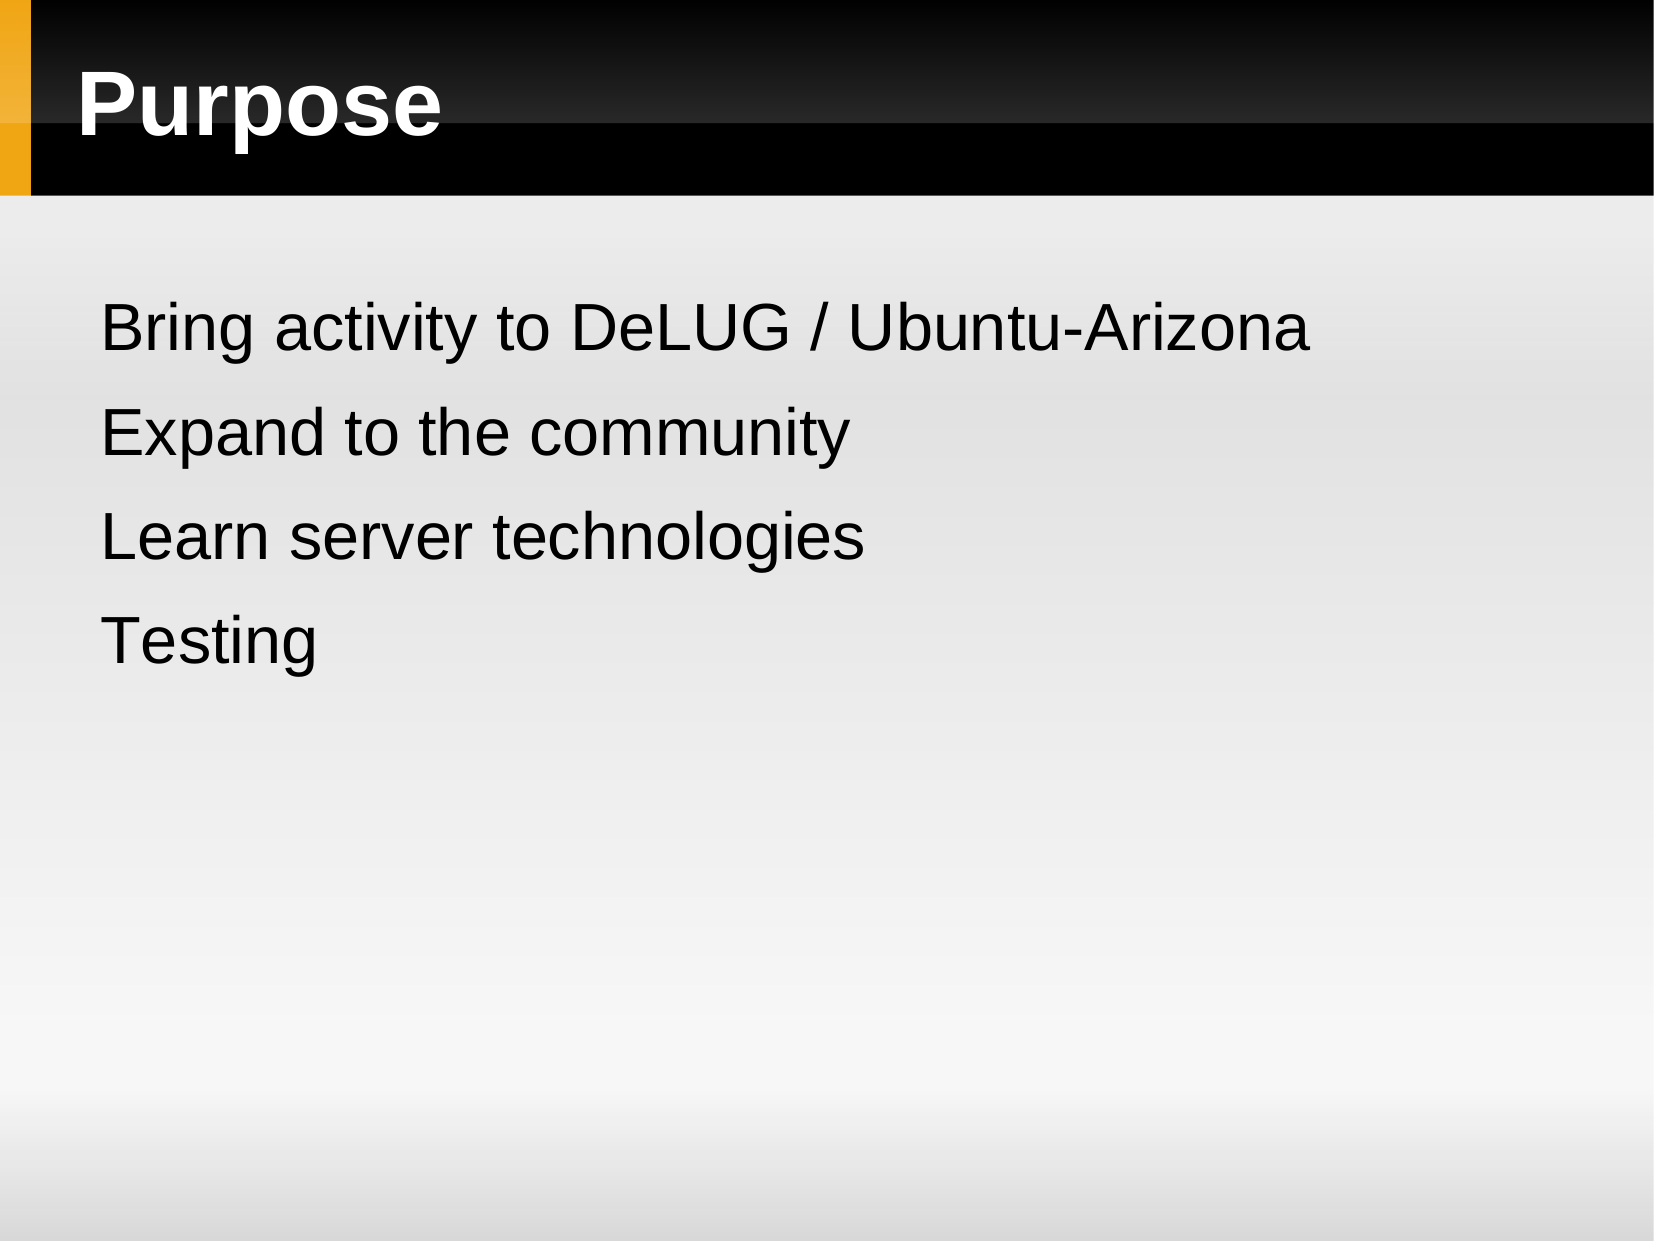

# Purpose
Bring activity to DeLUG / Ubuntu-Arizona
Expand to the community
Learn server technologies
Testing